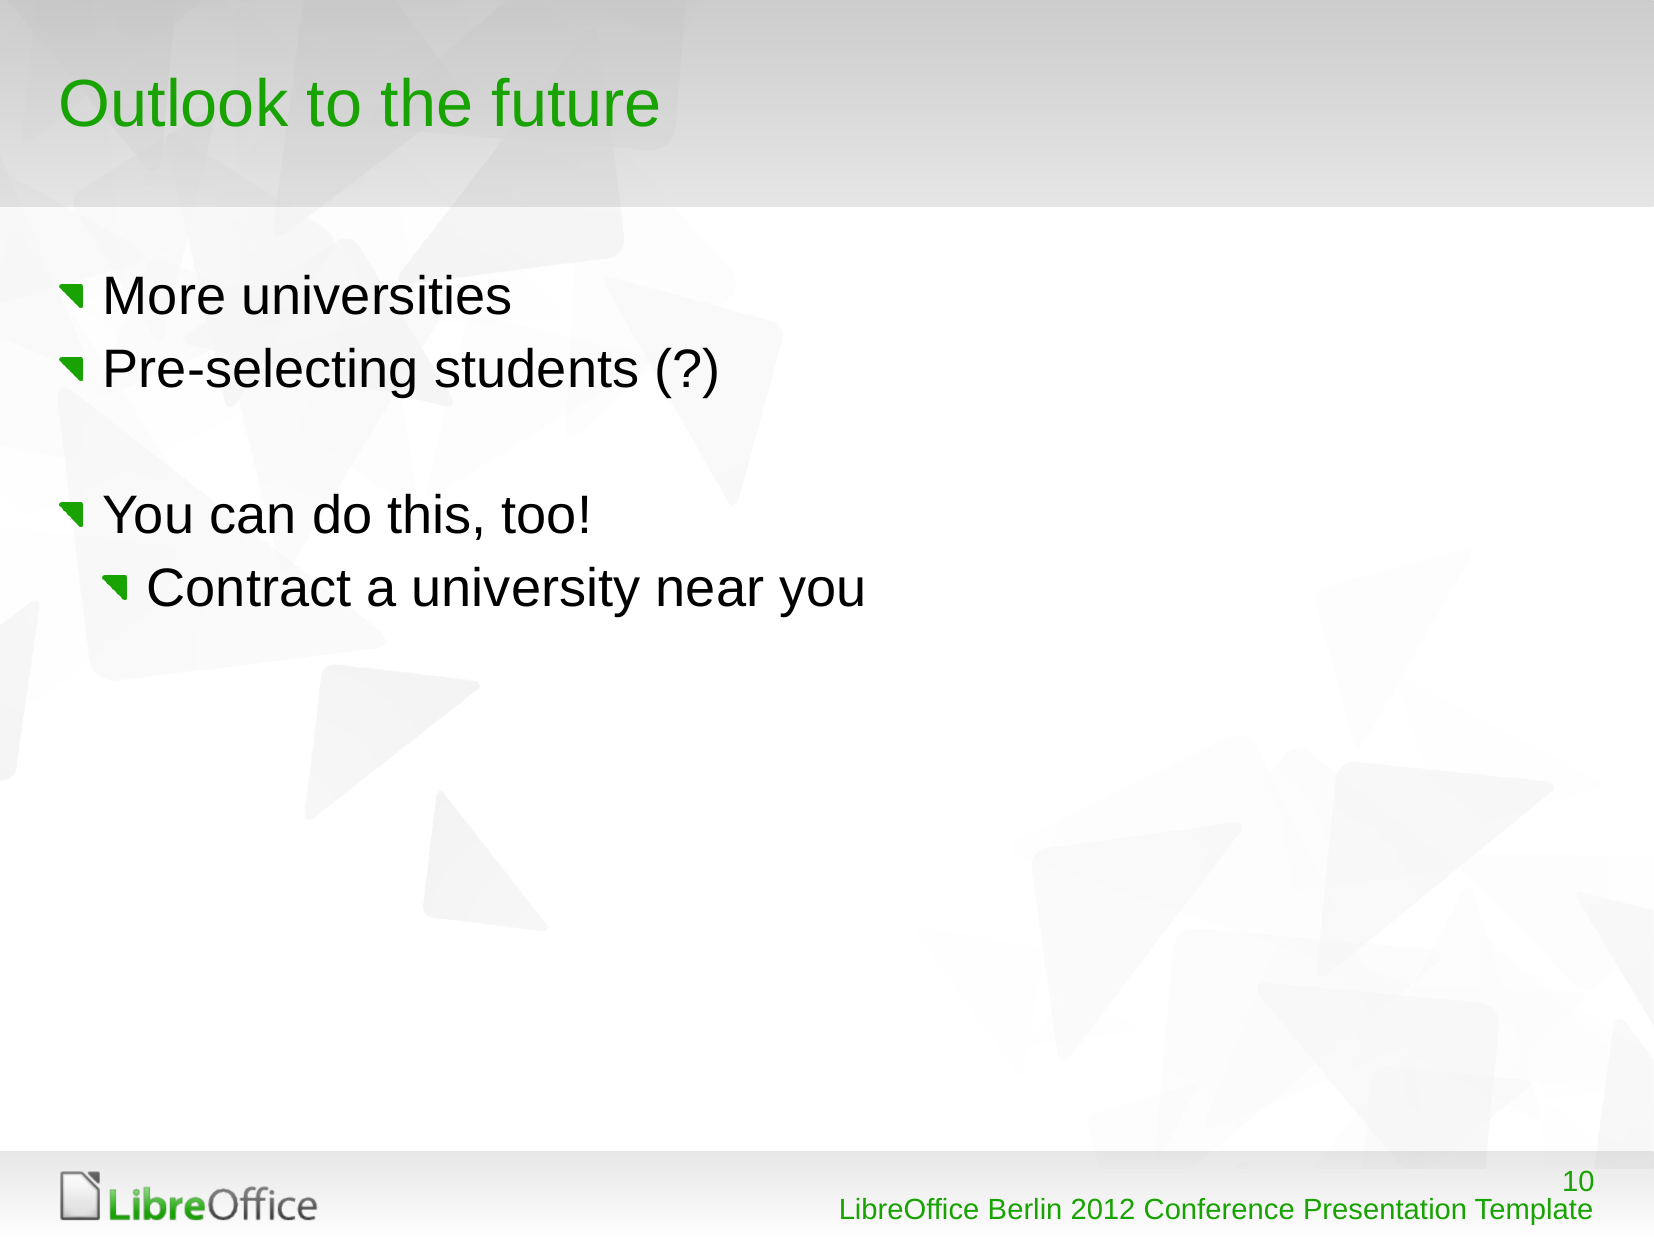

# Outlook to the future
More universities
Pre-selecting students (?)
You can do this, too!
Contract a university near you
10
LibreOffice Berlin 2012 Conference Presentation Template